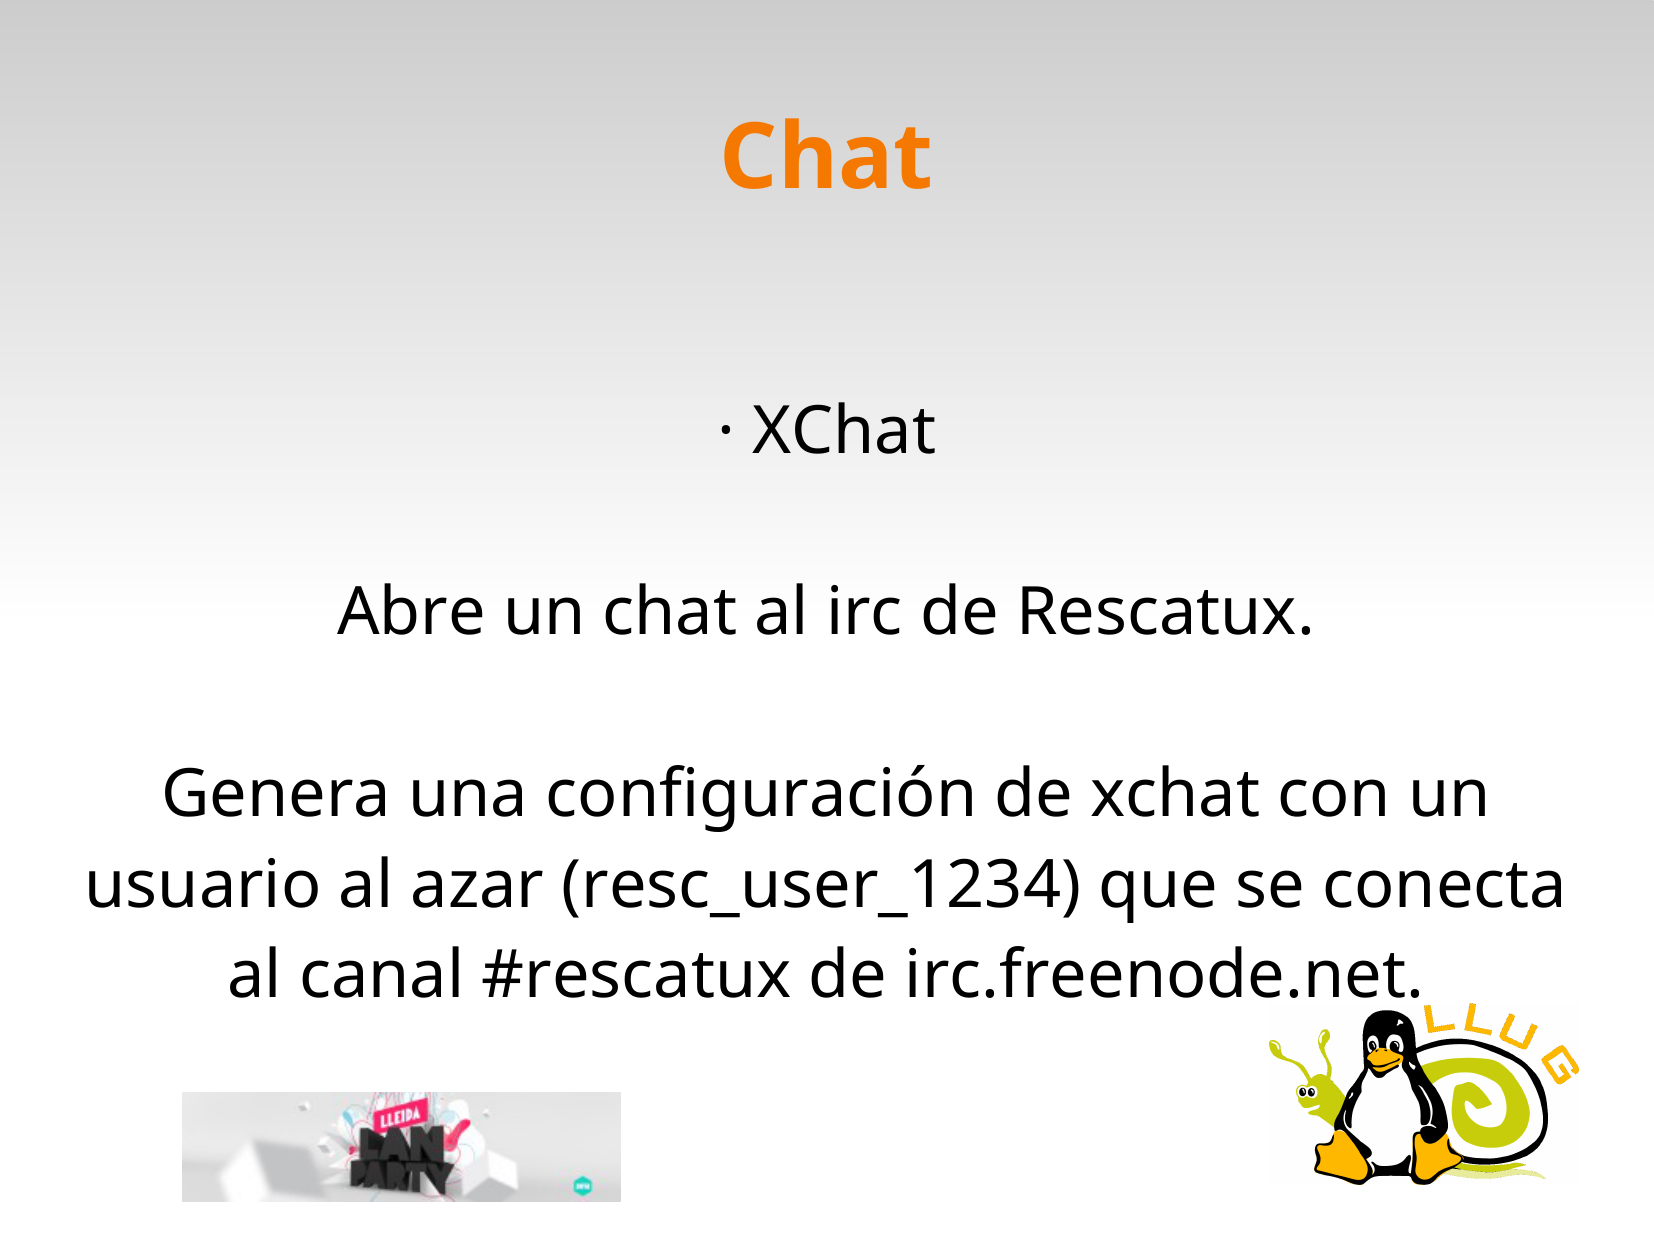

# Chat
· XChat
Abre un chat al irc de Rescatux.
Genera una configuración de xchat con un usuario al azar (resc_user_1234) que se conecta al canal #rescatux de irc.freenode.net.